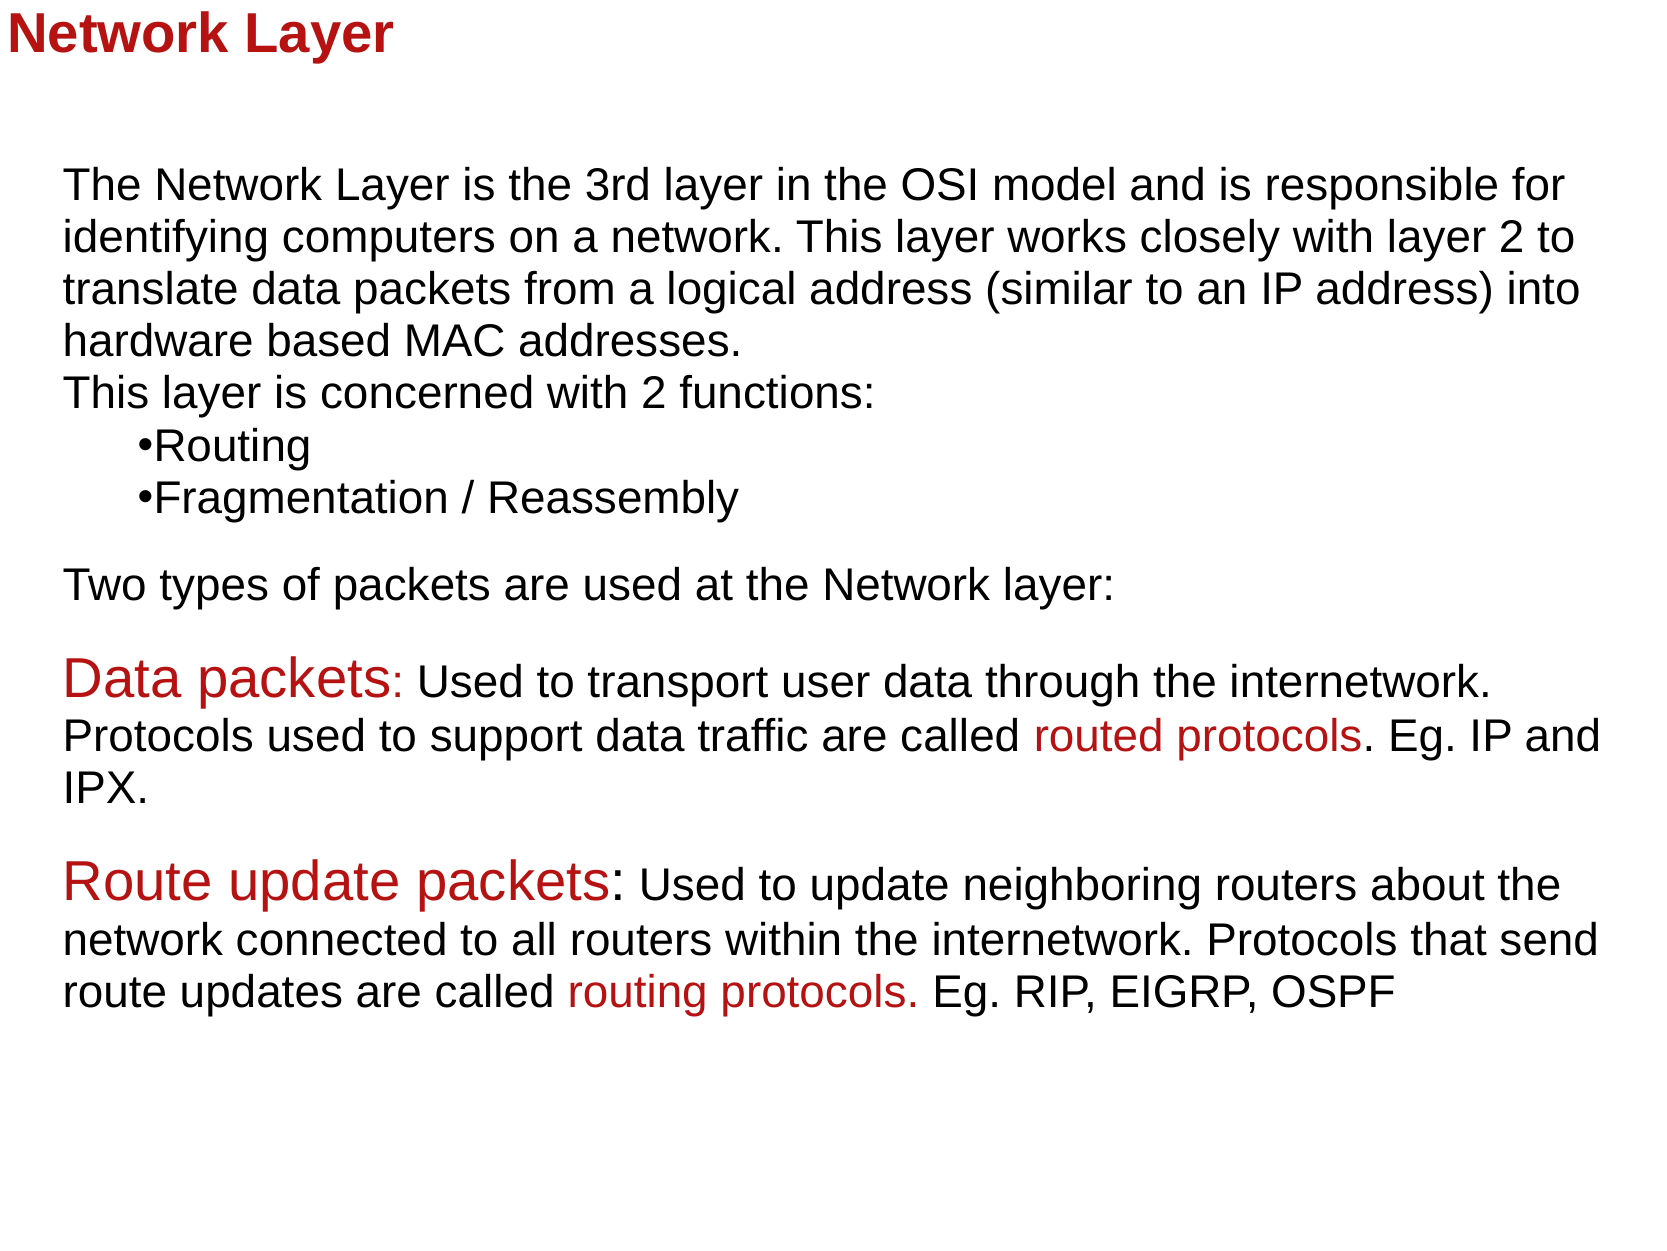

Network Layer
The Network Layer is the 3rd layer in the OSI model and is responsible for identifying computers on a network. This layer works closely with layer 2 to translate data packets from a logical address (similar to an IP address) into hardware based MAC addresses.
This layer is concerned with 2 functions:
Routing
Fragmentation / Reassembly
Two types of packets are used at the Network layer:
Data packets: Used to transport user data through the internetwork. Protocols used to support data traffic are called routed protocols. Eg. IP and IPX.
Route update packets: Used to update neighboring routers about the network connected to all routers within the internetwork. Protocols that send route updates are called routing protocols. Eg. RIP, EIGRP, OSPF